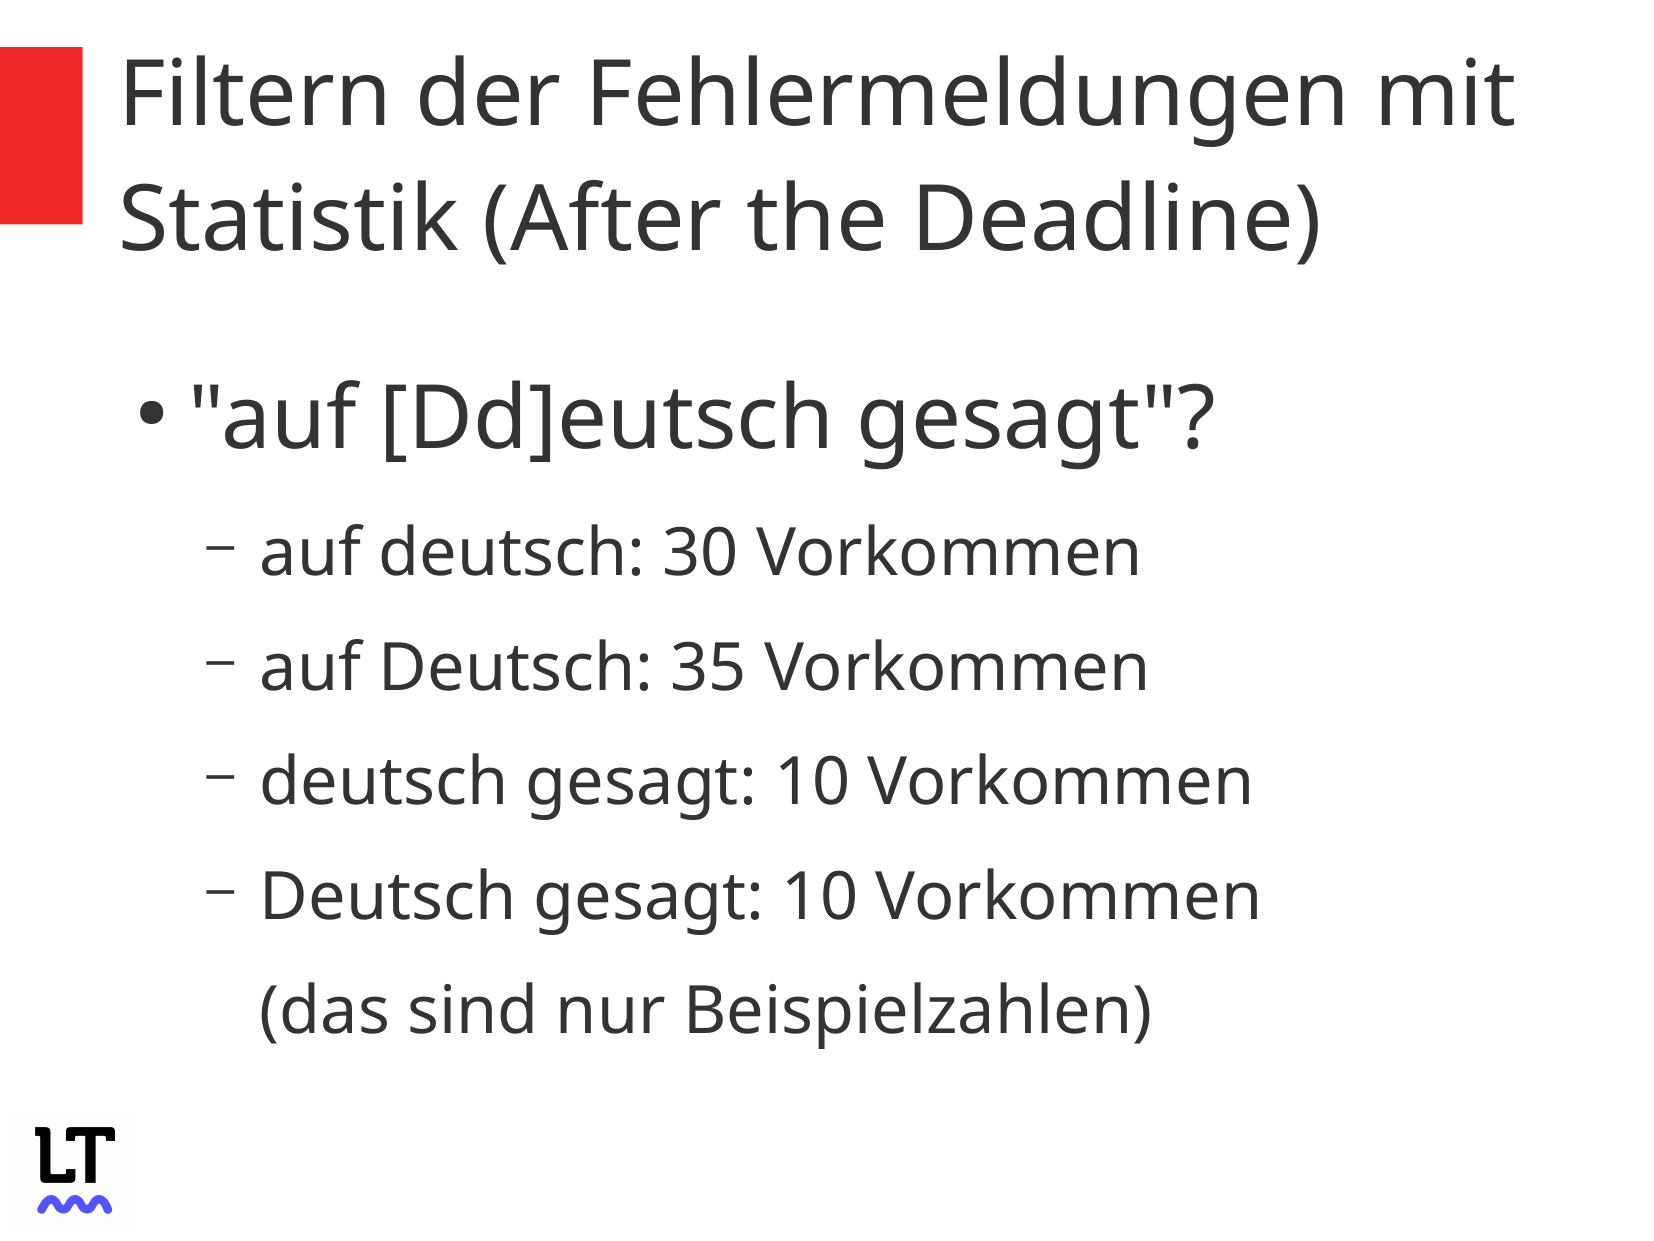

# Filtern der Fehlermeldungen mit Statistik (After the Deadline)
"auf [Dd]eutsch gesagt"?
auf deutsch: 30 Vorkommen
auf Deutsch: 35 Vorkommen
deutsch gesagt: 10 Vorkommen
Deutsch gesagt: 10 Vorkommen
(das sind nur Beispielzahlen)